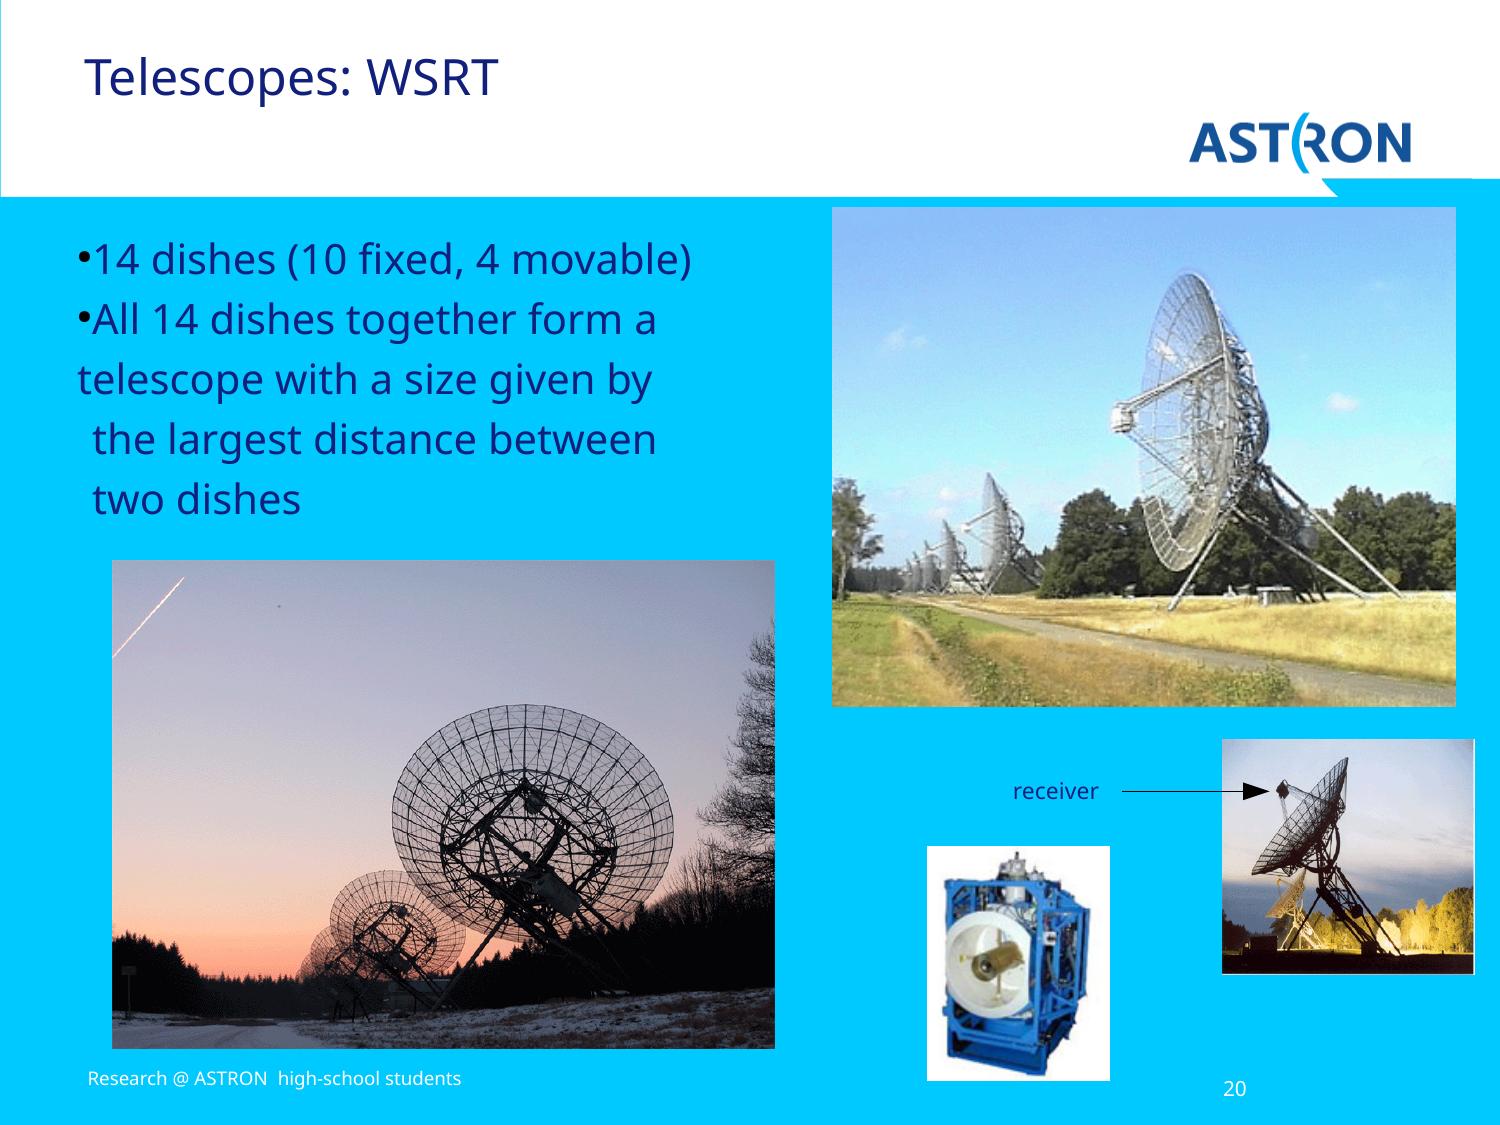

Telescopes: WSRT
14 dishes (10 fixed, 4 movable)
All 14 dishes together form a telescope with a size given by
the largest distance between
two dishes
receiver
Research @ ASTRON high-school students